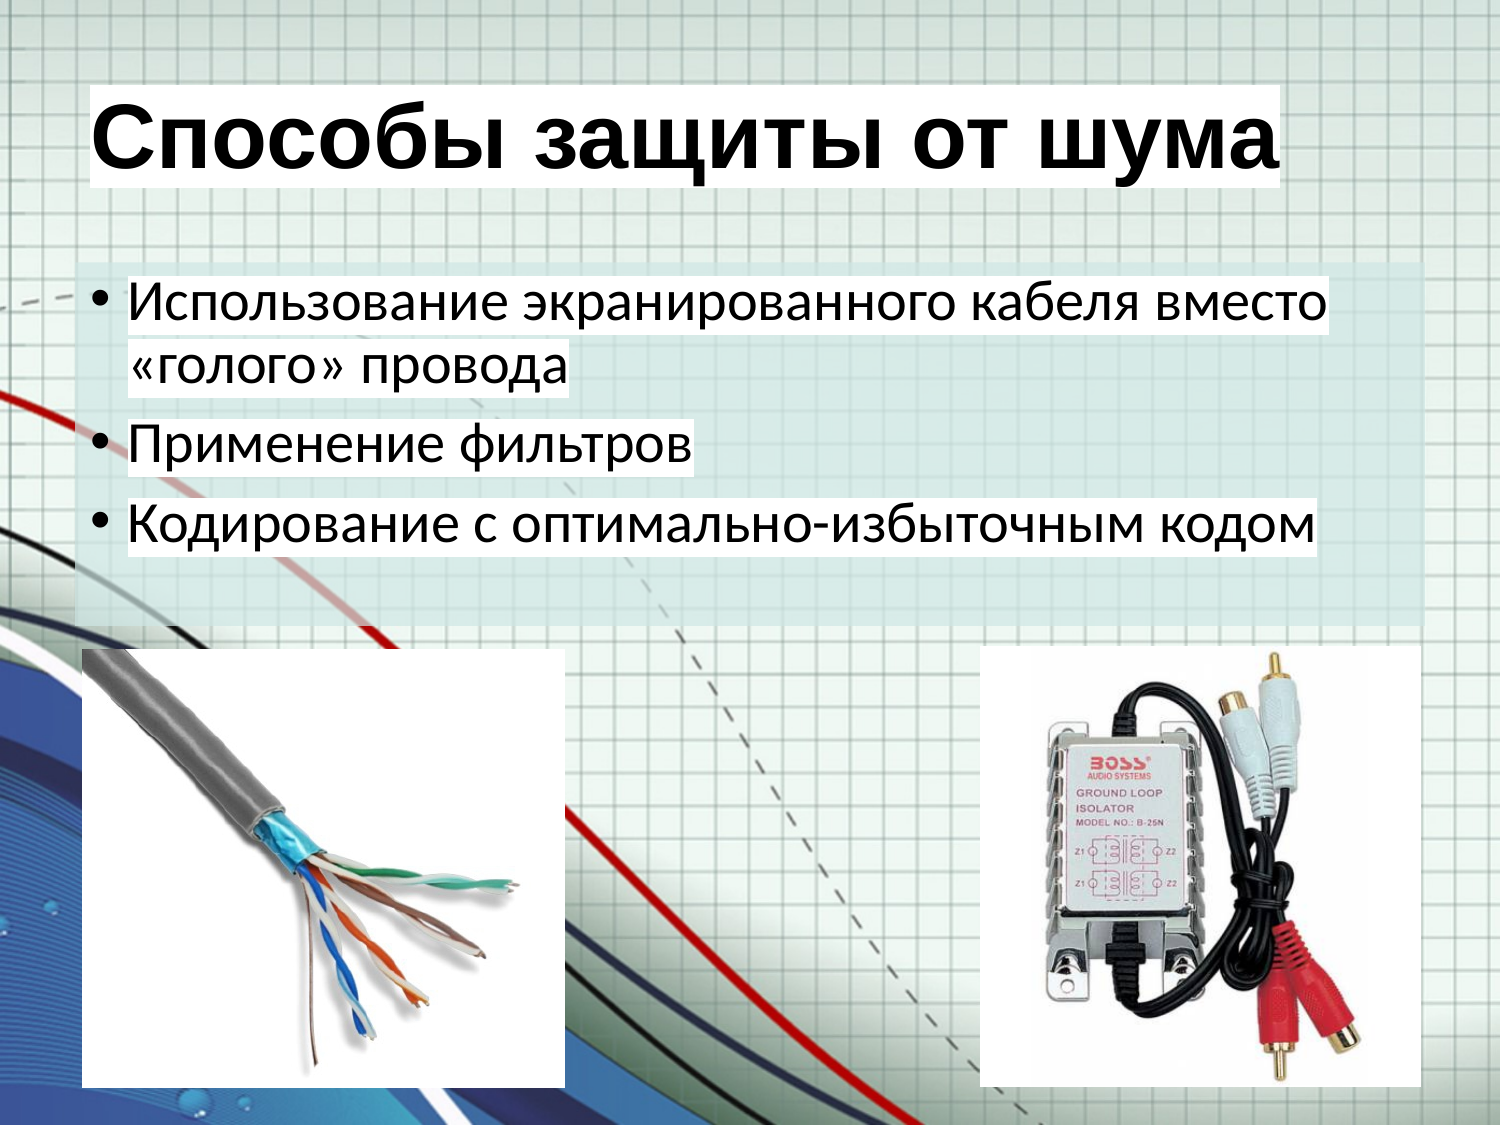

# Способы защиты от шума
Использование экранированного кабеля вместо «голого» провода
Применение фильтров
Кодирование с оптимально-избыточным кодом